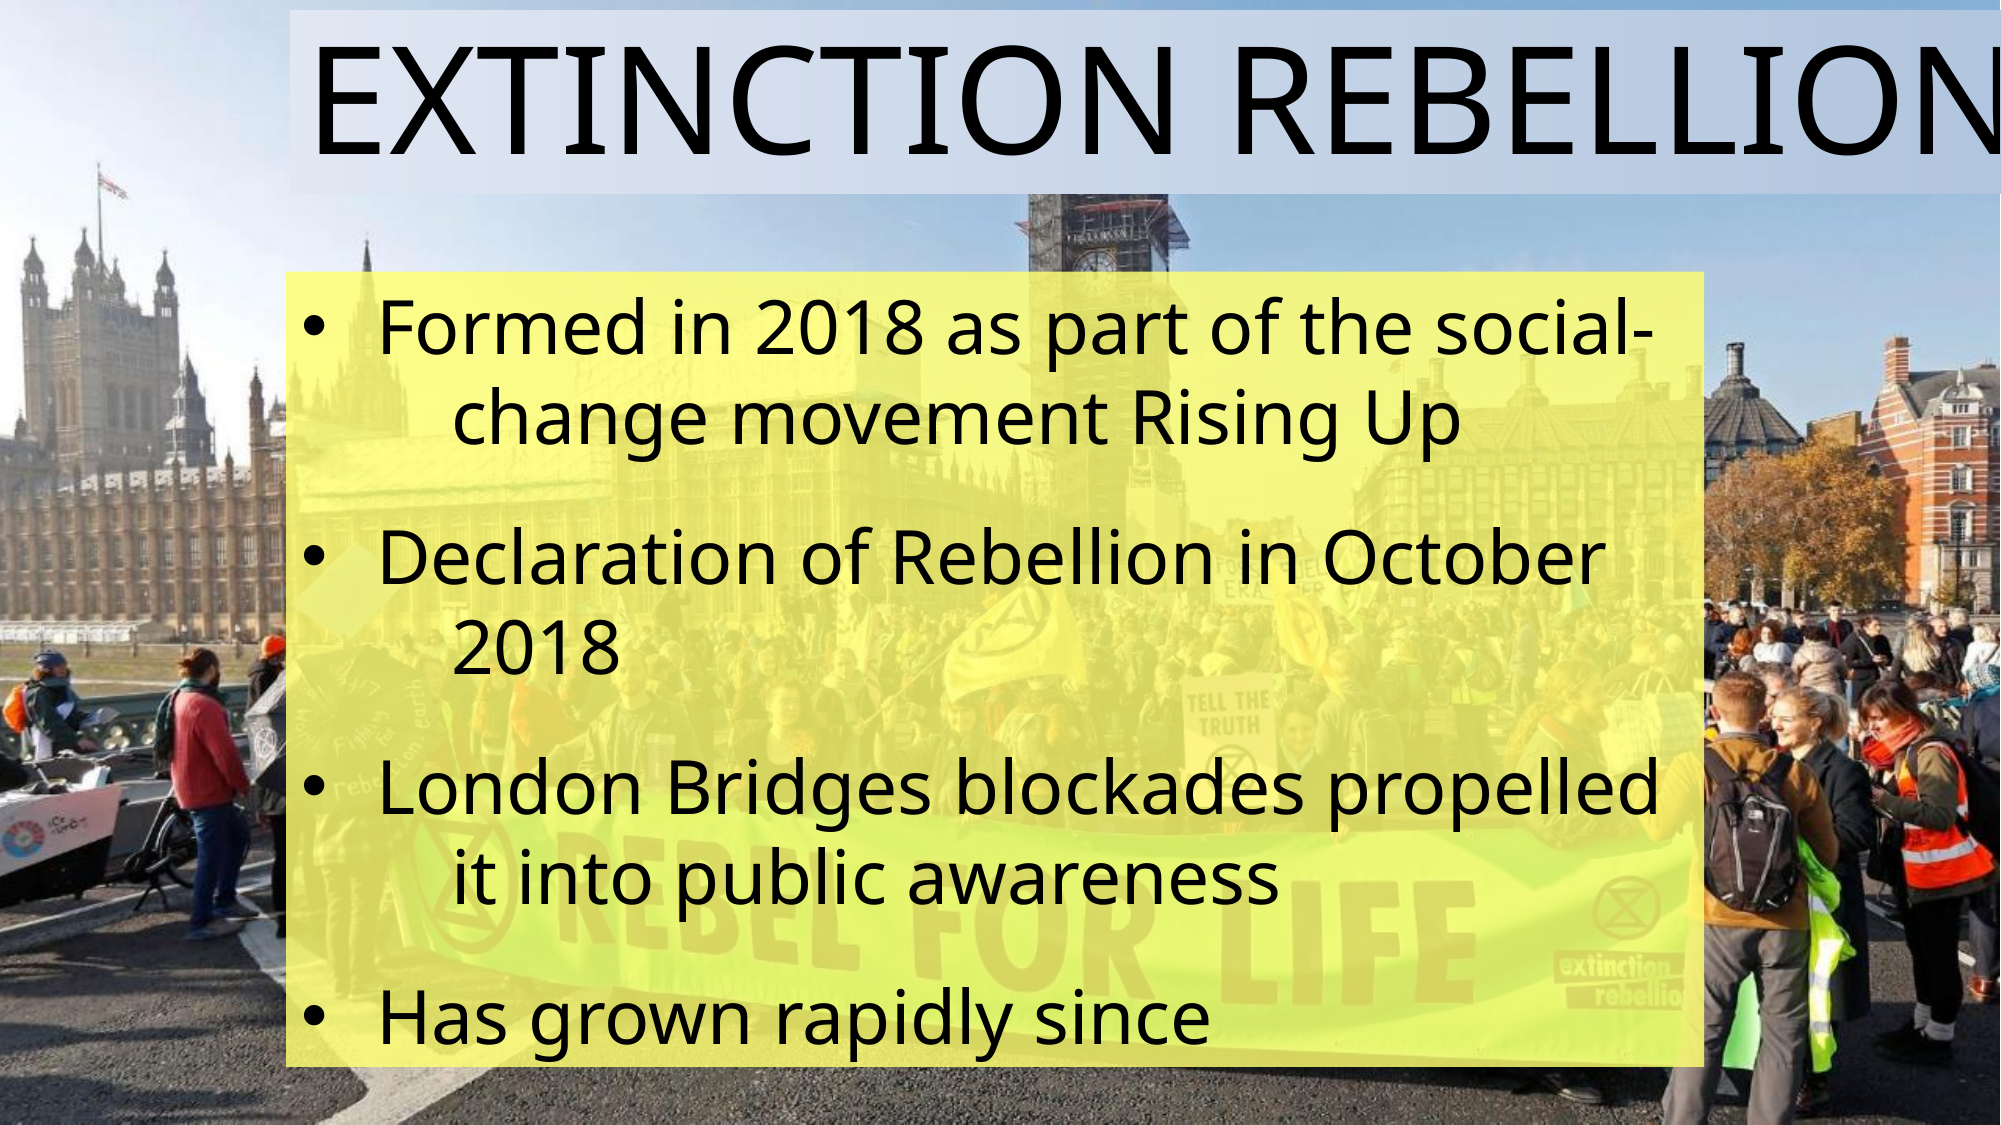

EXTINCTION REBELLION
Formed in 2018 as part of the social-change movement Rising Up
Declaration of Rebellion in October 2018
London Bridges blockades propelled it into public awareness
Has grown rapidly since